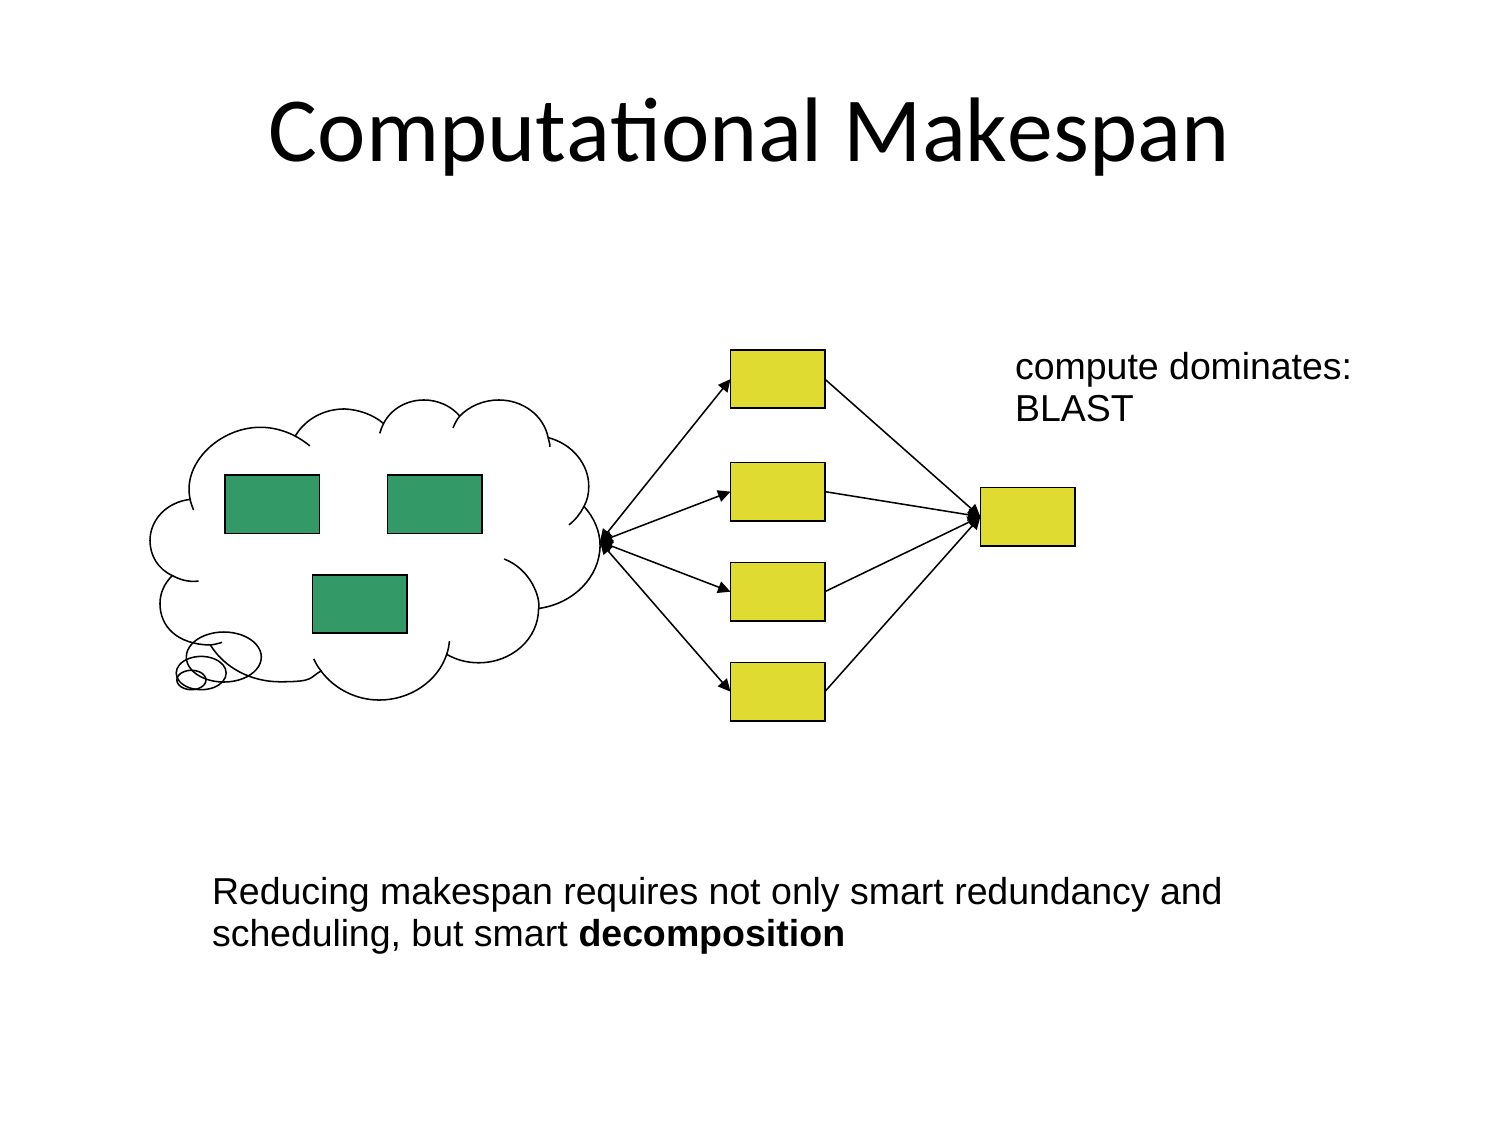

# Computational Makespan
compute dominates:
BLAST
Reducing makespan requires not only smart redundancy and scheduling, but smart decomposition